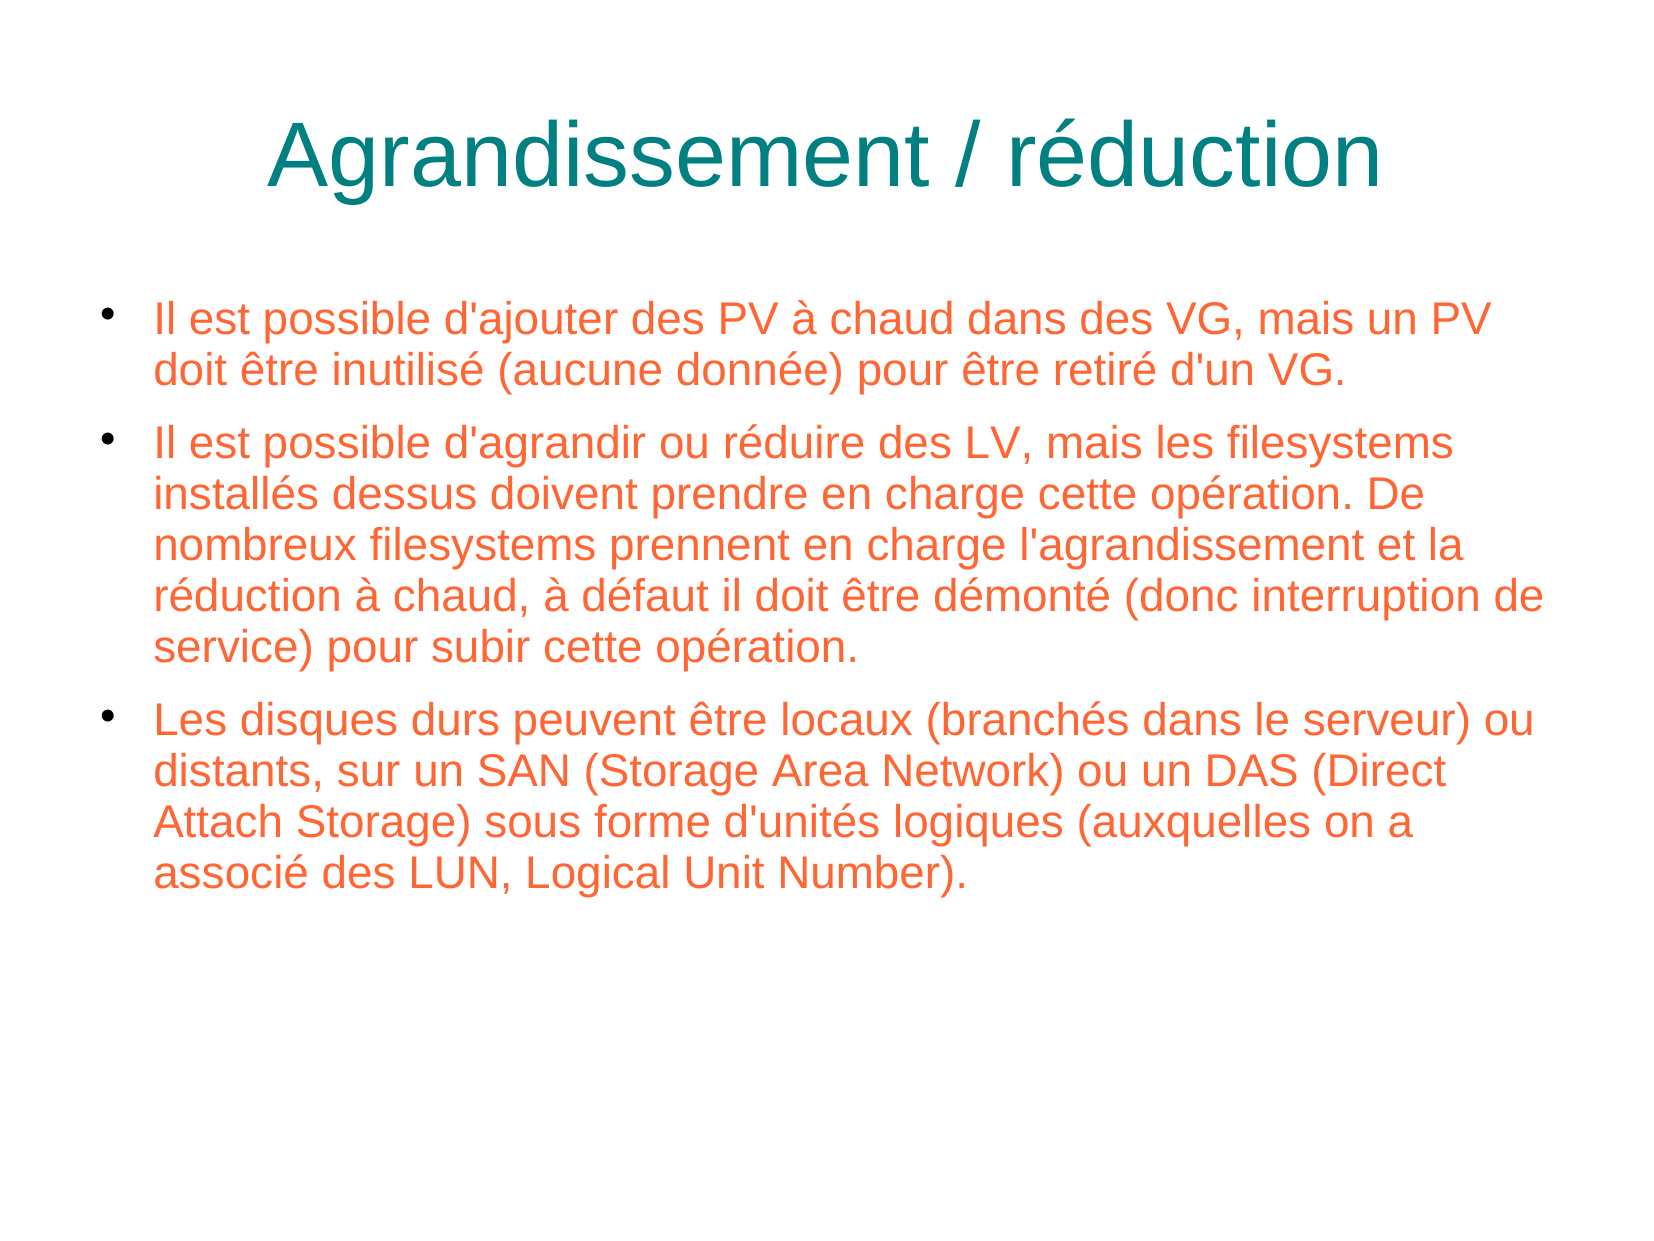

# Agrandissement / réduction
Il est possible d'ajouter des PV à chaud dans des VG, mais un PV doit être inutilisé (aucune donnée) pour être retiré d'un VG.
Il est possible d'agrandir ou réduire des LV, mais les filesystems installés dessus doivent prendre en charge cette opération. De nombreux filesystems prennent en charge l'agrandissement et la réduction à chaud, à défaut il doit être démonté (donc interruption de service) pour subir cette opération.
Les disques durs peuvent être locaux (branchés dans le serveur) ou distants, sur un SAN (Storage Area Network) ou un DAS (Direct Attach Storage) sous forme d'unités logiques (auxquelles on a associé des LUN, Logical Unit Number).